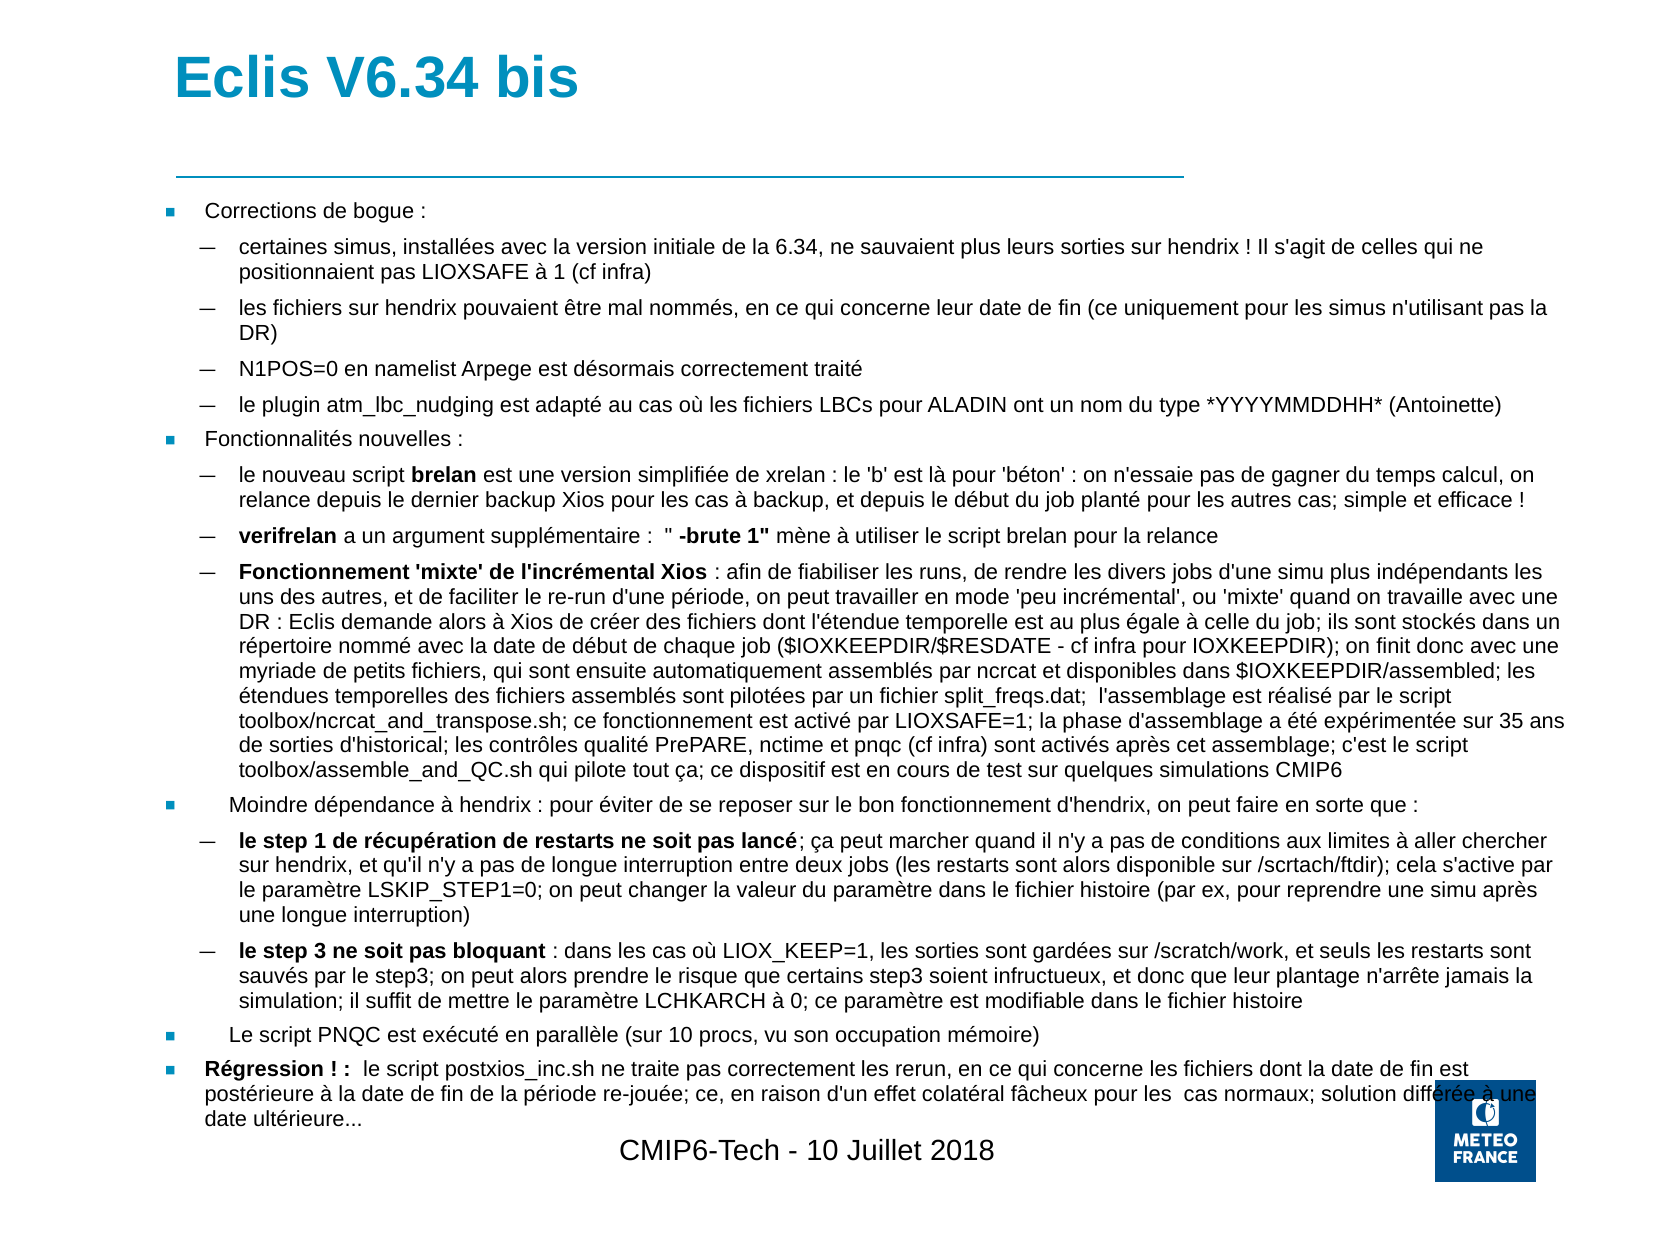

# Eclis V6.34 bis
Corrections de bogue :
certaines simus, installées avec la version initiale de la 6.34, ne sauvaient plus leurs sorties sur hendrix ! Il s'agit de celles qui ne positionnaient pas LIOXSAFE à 1 (cf infra)
les fichiers sur hendrix pouvaient être mal nommés, en ce qui concerne leur date de fin (ce uniquement pour les simus n'utilisant pas la DR)
N1POS=0 en namelist Arpege est désormais correctement traité
le plugin atm_lbc_nudging est adapté au cas où les fichiers LBCs pour ALADIN ont un nom du type *YYYYMMDDHH* (Antoinette)
Fonctionnalités nouvelles :
le nouveau script brelan est une version simplifiée de xrelan : le 'b' est là pour 'béton' : on n'essaie pas de gagner du temps calcul, on relance depuis le dernier backup Xios pour les cas à backup, et depuis le début du job planté pour les autres cas; simple et efficace !
verifrelan a un argument supplémentaire : " -brute 1" mène à utiliser le script brelan pour la relance
Fonctionnement 'mixte' de l'incrémental Xios : afin de fiabiliser les runs, de rendre les divers jobs d'une simu plus indépendants les uns des autres, et de faciliter le re-run d'une période, on peut travailler en mode 'peu incrémental', ou 'mixte' quand on travaille avec une DR : Eclis demande alors à Xios de créer des fichiers dont l'étendue temporelle est au plus égale à celle du job; ils sont stockés dans un répertoire nommé avec la date de début de chaque job ($IOXKEEPDIR/$RESDATE - cf infra pour IOXKEEPDIR); on finit donc avec une myriade de petits fichiers, qui sont ensuite automatiquement assemblés par ncrcat et disponibles dans $IOXKEEPDIR/assembled; les étendues temporelles des fichiers assemblés sont pilotées par un fichier split_freqs.dat; l'assemblage est réalisé par le script toolbox/ncrcat_and_transpose.sh; ce fonctionnement est activé par LIOXSAFE=1; la phase d'assemblage a été expérimentée sur 35 ans de sorties d'historical; les contrôles qualité PrePARE, nctime et pnqc (cf infra) sont activés après cet assemblage; c'est le script toolbox/assemble_and_QC.sh qui pilote tout ça; ce dispositif est en cours de test sur quelques simulations CMIP6
 Moindre dépendance à hendrix : pour éviter de se reposer sur le bon fonctionnement d'hendrix, on peut faire en sorte que :
le step 1 de récupération de restarts ne soit pas lancé; ça peut marcher quand il n'y a pas de conditions aux limites à aller chercher sur hendrix, et qu'il n'y a pas de longue interruption entre deux jobs (les restarts sont alors disponible sur /scrtach/ftdir); cela s'active par le paramètre LSKIP_STEP1=0; on peut changer la valeur du paramètre dans le fichier histoire (par ex, pour reprendre une simu après une longue interruption)
le step 3 ne soit pas bloquant : dans les cas où LIOX_KEEP=1, les sorties sont gardées sur /scratch/work, et seuls les restarts sont sauvés par le step3; on peut alors prendre le risque que certains step3 soient infructueux, et donc que leur plantage n'arrête jamais la simulation; il suffit de mettre le paramètre LCHKARCH à 0; ce paramètre est modifiable dans le fichier histoire
 Le script PNQC est exécuté en parallèle (sur 10 procs, vu son occupation mémoire)
Régression ! : le script postxios_inc.sh ne traite pas correctement les rerun, en ce qui concerne les fichiers dont la date de fin est postérieure à la date de fin de la période re-jouée; ce, en raison d'un effet colatéral fâcheux pour les cas normaux; solution différée à une date ultérieure...
CMIP6-Tech - 10 Juillet 2018